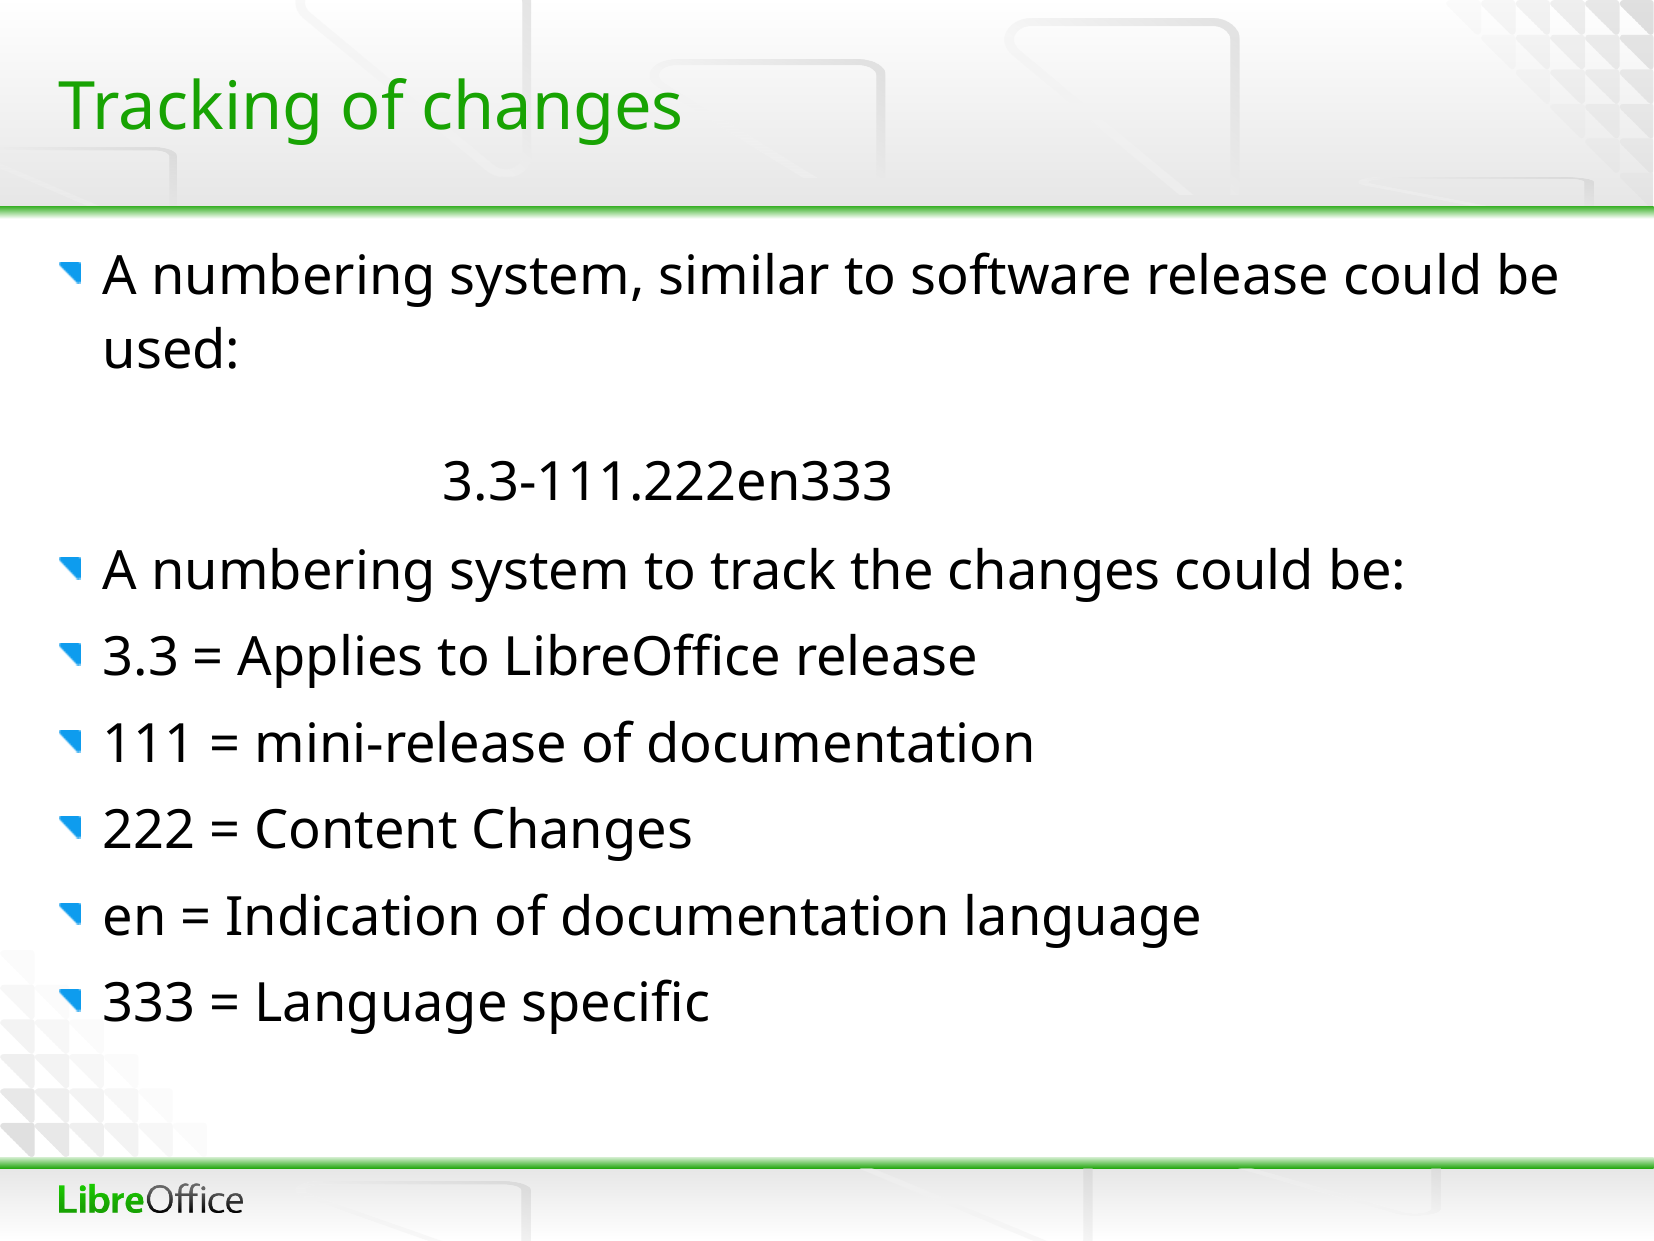

# Tracking of changes
A numbering system, similar to software release could be used:
3.3-111.222en333
A numbering system to track the changes could be:
3.3 = Applies to LibreOffice release
111 = mini-release of documentation
222 = Content Changes
en = Indication of documentation language
333 = Language specific